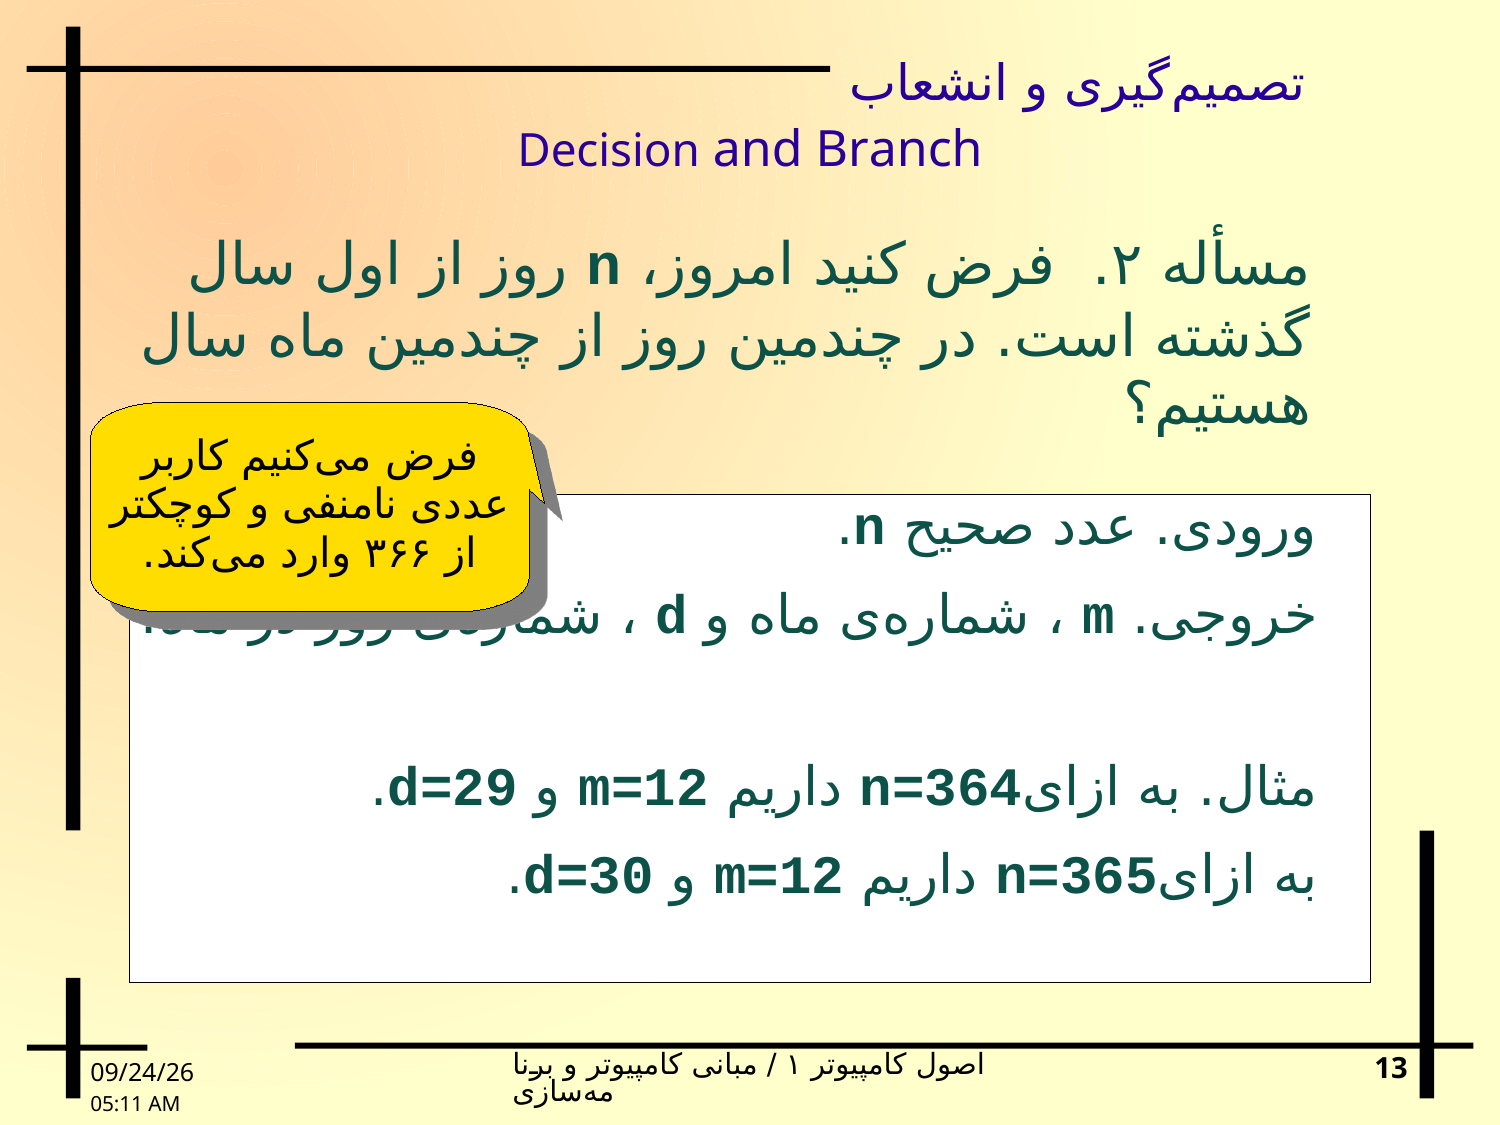

# تصمیم‌گیری و انشعاب Decision and Branch
مسأله ۲. فرض کنید امروز، n روز از اول سال گذشته است. در چندمین روز از چندمین ماه سال هستیم؟
فرض می‌کنیم کاربر عددی نامنفی و کوچکتر از ۳۶۶ وارد می‌کند.
ورودی. عدد صحیح n.
خروجی. m ، شماره‌ی ماه و d ، شماره‌ی روز در ماه.
مثال. به ازایn=364 داریم m=12 و d=29.
به ازایn=365 داریم m=12 و d=30.
اصول کامپیوتر ۱ / مبانی کامپیوتر و برنامه‌سازی
13